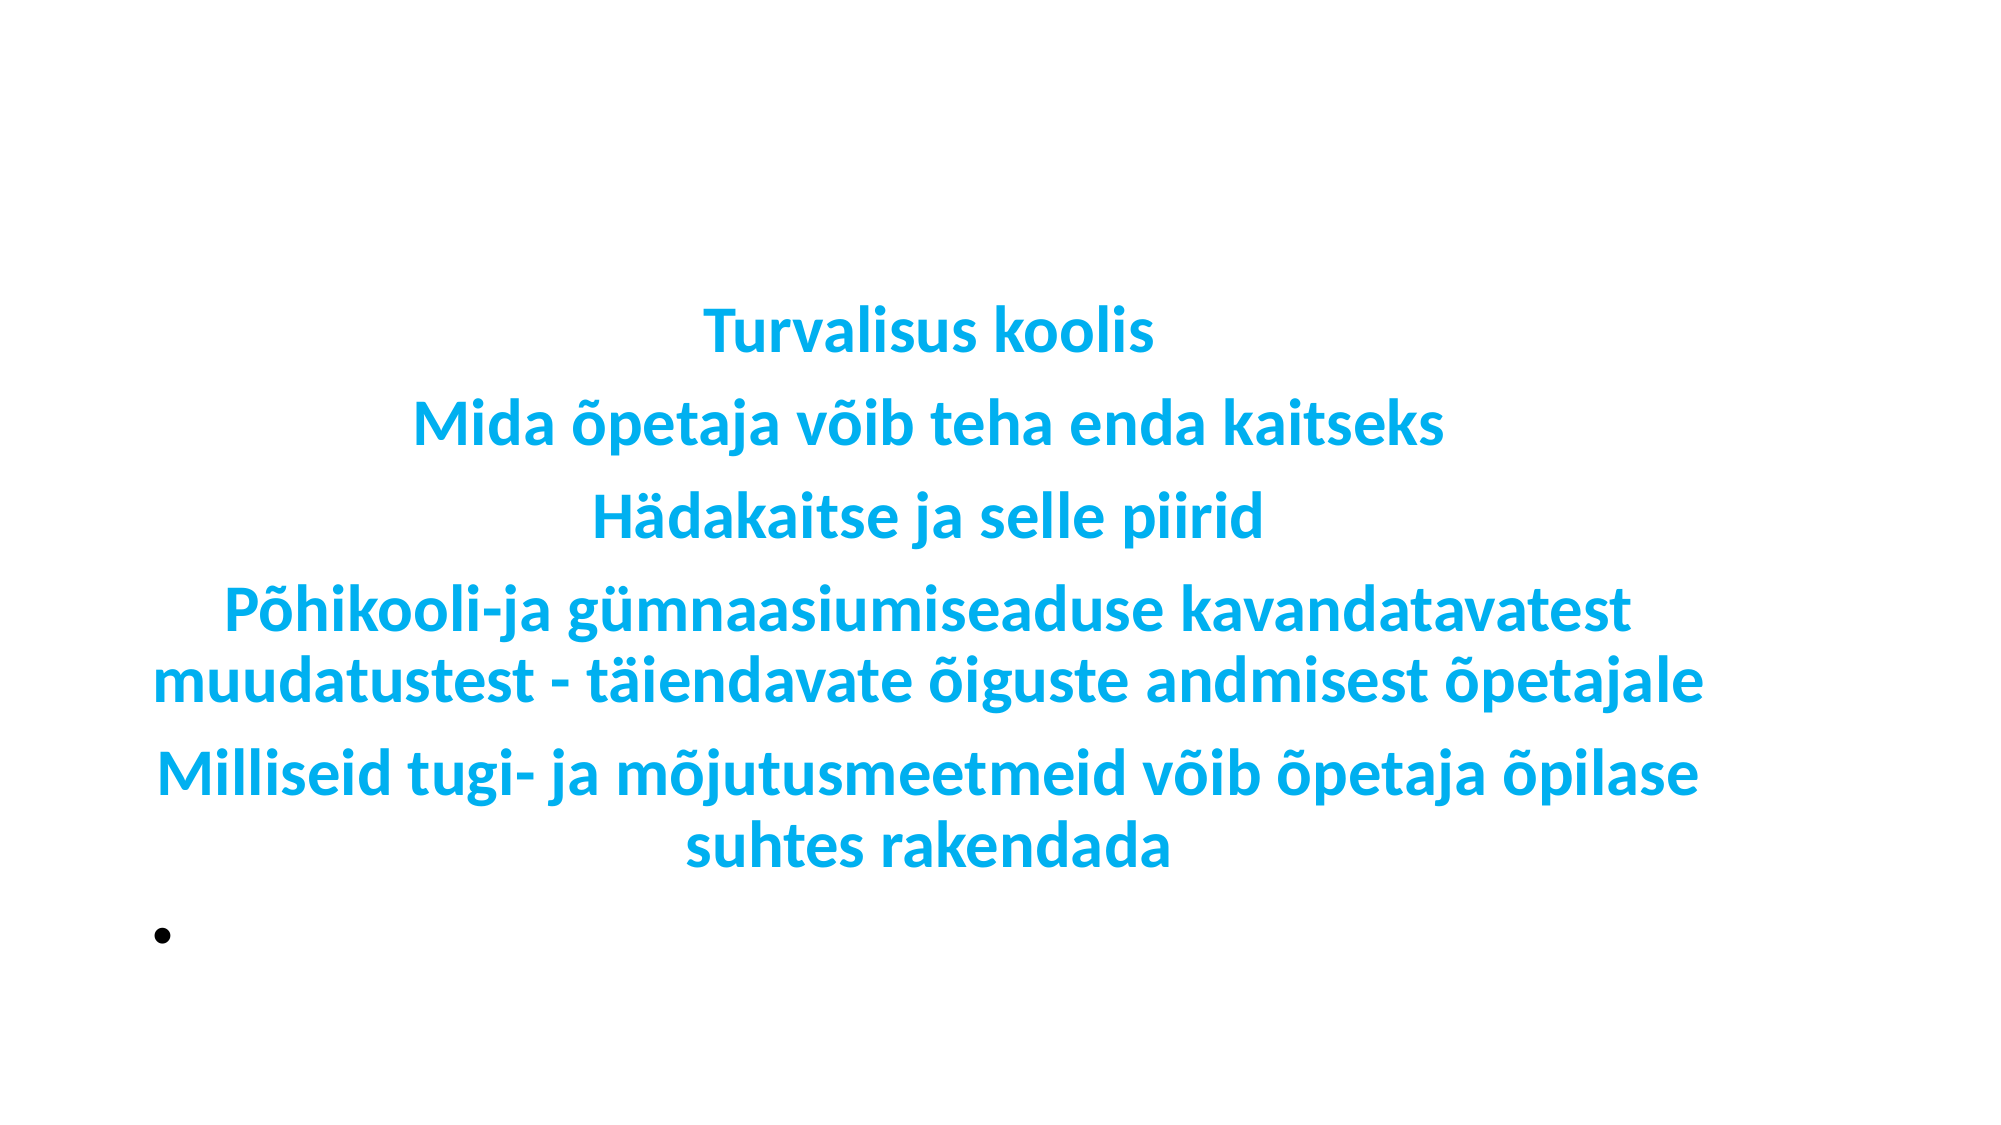

#
Turvalisus koolis
Mida õpetaja võib teha enda kaitseks
Hädakaitse ja selle piirid
Põhikooli-ja gümnaasiumiseaduse kavandatavatest muudatustest - täiendavate õiguste andmisest õpetajale
Milliseid tugi- ja mõjutusmeetmeid võib õpetaja õpilase suhtes rakendada